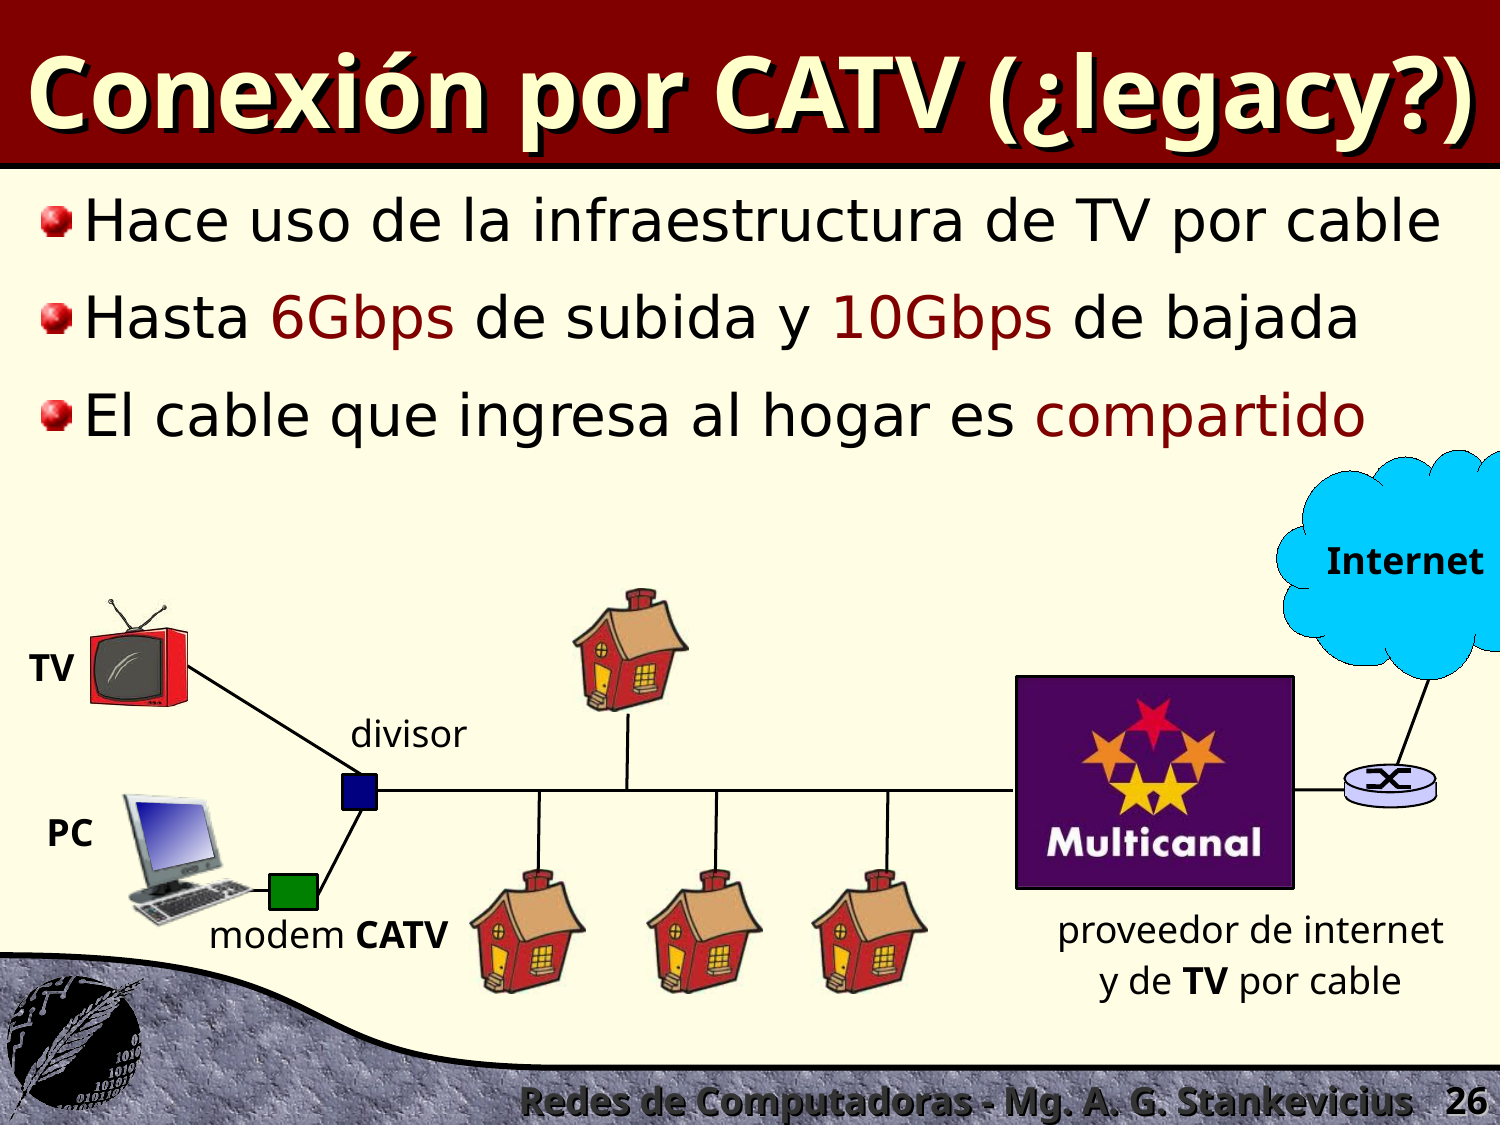

# Conexión por CATV (¿legacy?)
Hace uso de la infraestructura de TV por cable
Hasta 6Gbps de subida y 10Gbps de bajada
El cable que ingresa al hogar es compartido
Internet
TV
divisor
PC
proveedor de internet
y de TV por cable
modem CATV
26